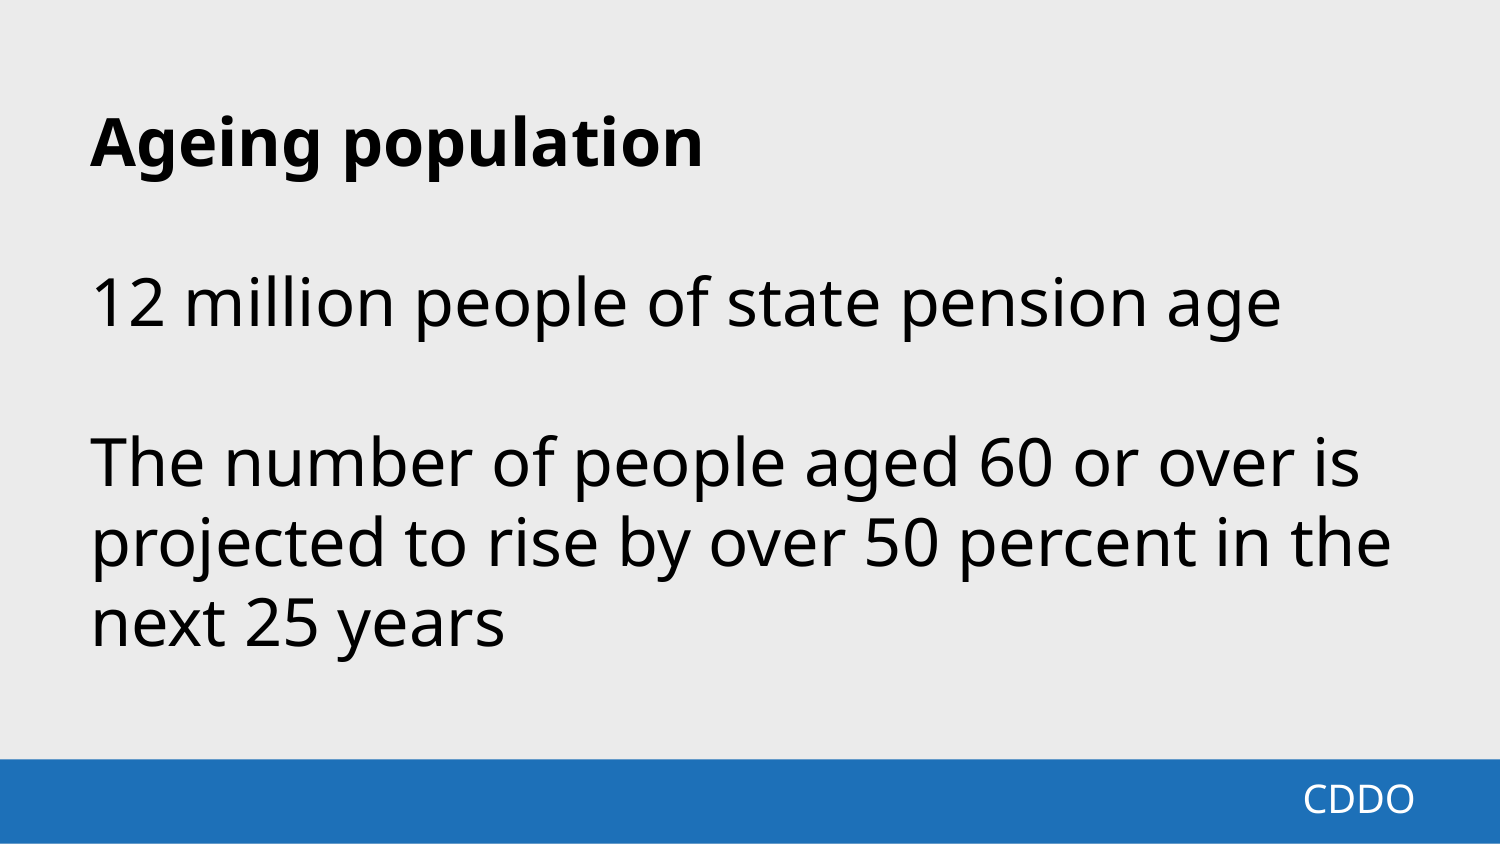

Ageing population
12 million people of state pension age
The number of people aged 60 or over is projected to rise by over 50 percent in the next 25 years